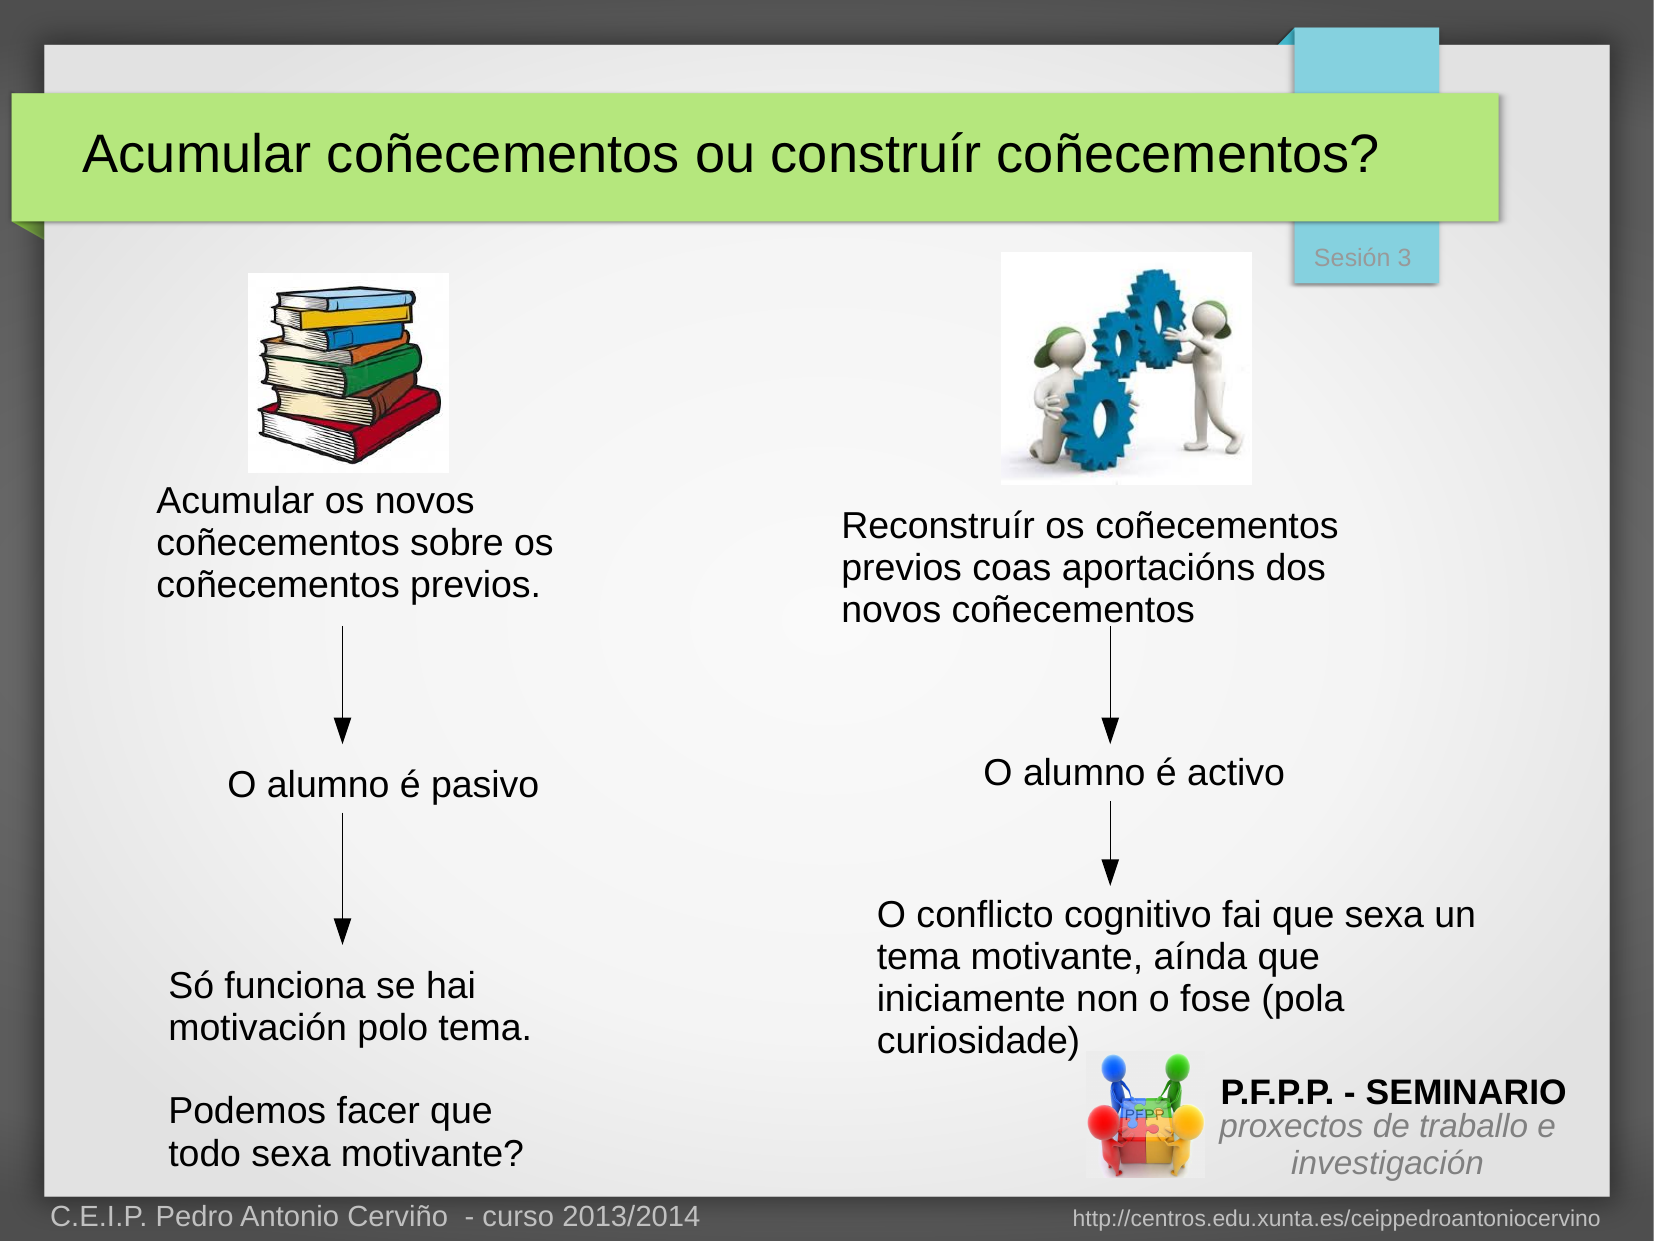

# Acumular coñecementos ou construír coñecementos?
Sesión 3
Acumular os novos coñecementos sobre os coñecementos previos.
Reconstruír os coñecementos previos coas aportacións dos novos coñecementos
O alumno é activo
O alumno é pasivo
O conflicto cognitivo fai que sexa un tema motivante, aínda que iniciamente non o fose (pola curiosidade)
Só funciona se hai motivación polo tema.
Podemos facer que todo sexa motivante?
P.F.P.P. - SEMINARIO
proxectos de traballo e investigación
C.E.I.P. Pedro Antonio Cerviño - curso 2013/2014 http://centros.edu.xunta.es/ceippedroantoniocervino